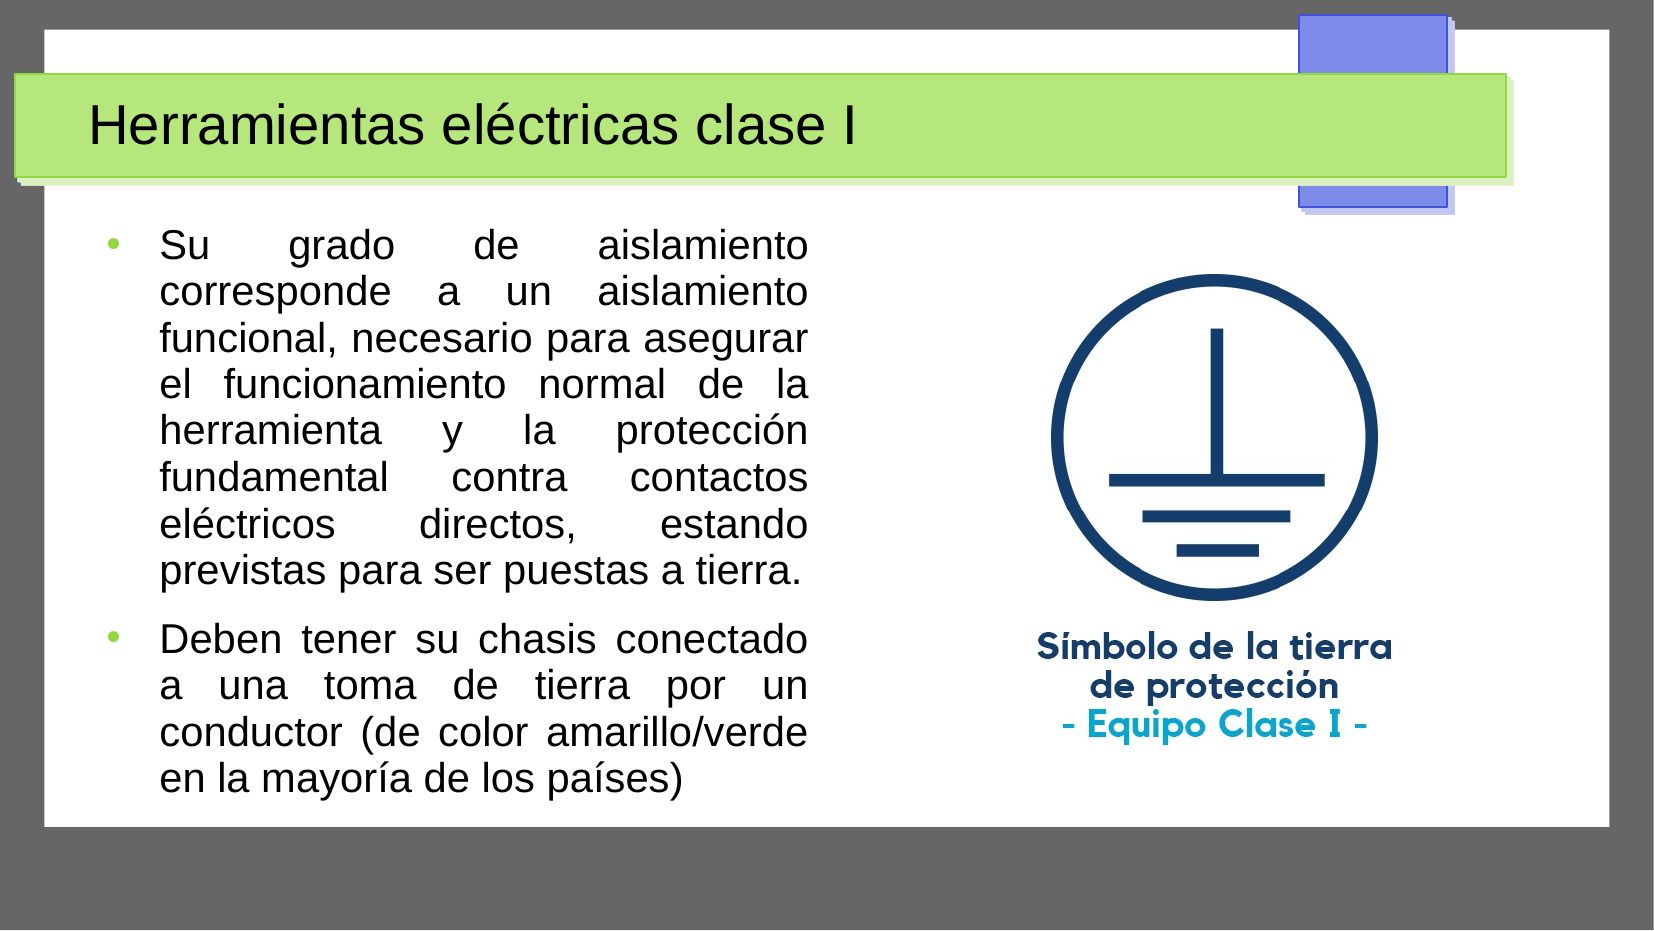

# Herramientas eléctricas clase I
Su grado de aislamiento corresponde a un aislamiento funcional, necesario para asegurar el funcionamiento normal de la herramienta y la protección fundamental contra contactos eléctricos directos, estando previstas para ser puestas a tierra.
Deben tener su chasis conectado a una toma de tierra por un conductor (de color amarillo/verde en la mayoría de los países)